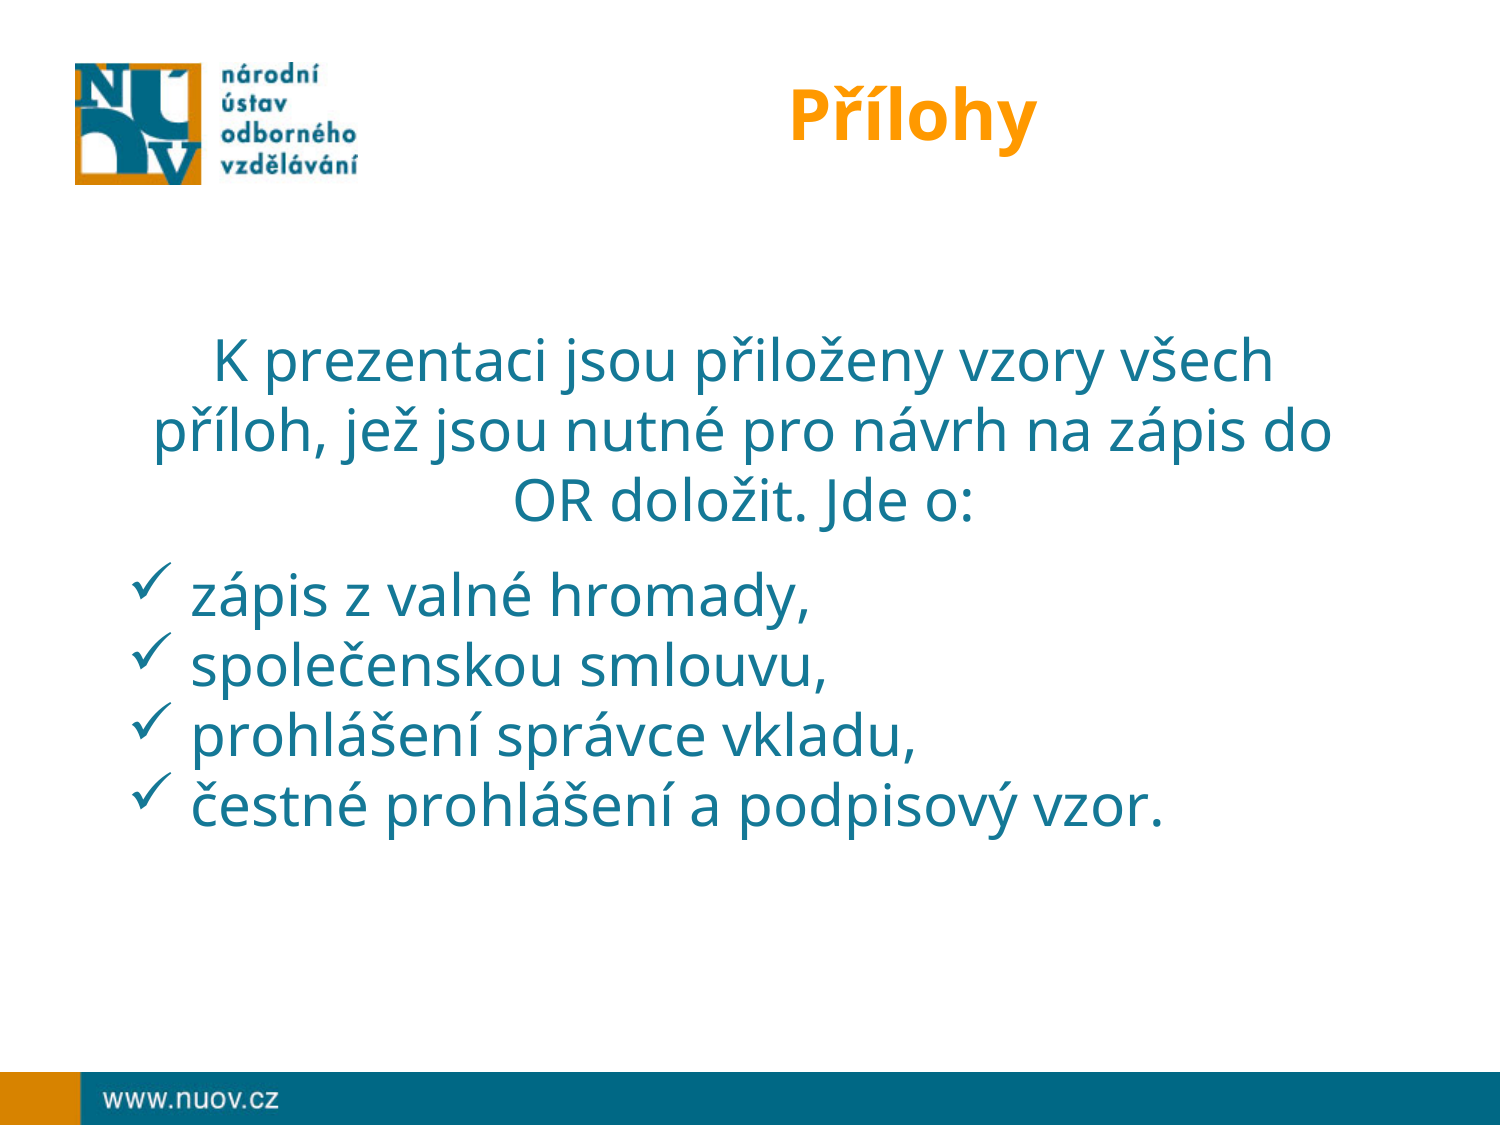

# Přílohy
K prezentaci jsou přiloženy vzory všech příloh, jež jsou nutné pro návrh na zápis do OR doložit. Jde o:
 zápis z valné hromady,
 společenskou smlouvu,
 prohlášení správce vkladu,
 čestné prohlášení a podpisový vzor.